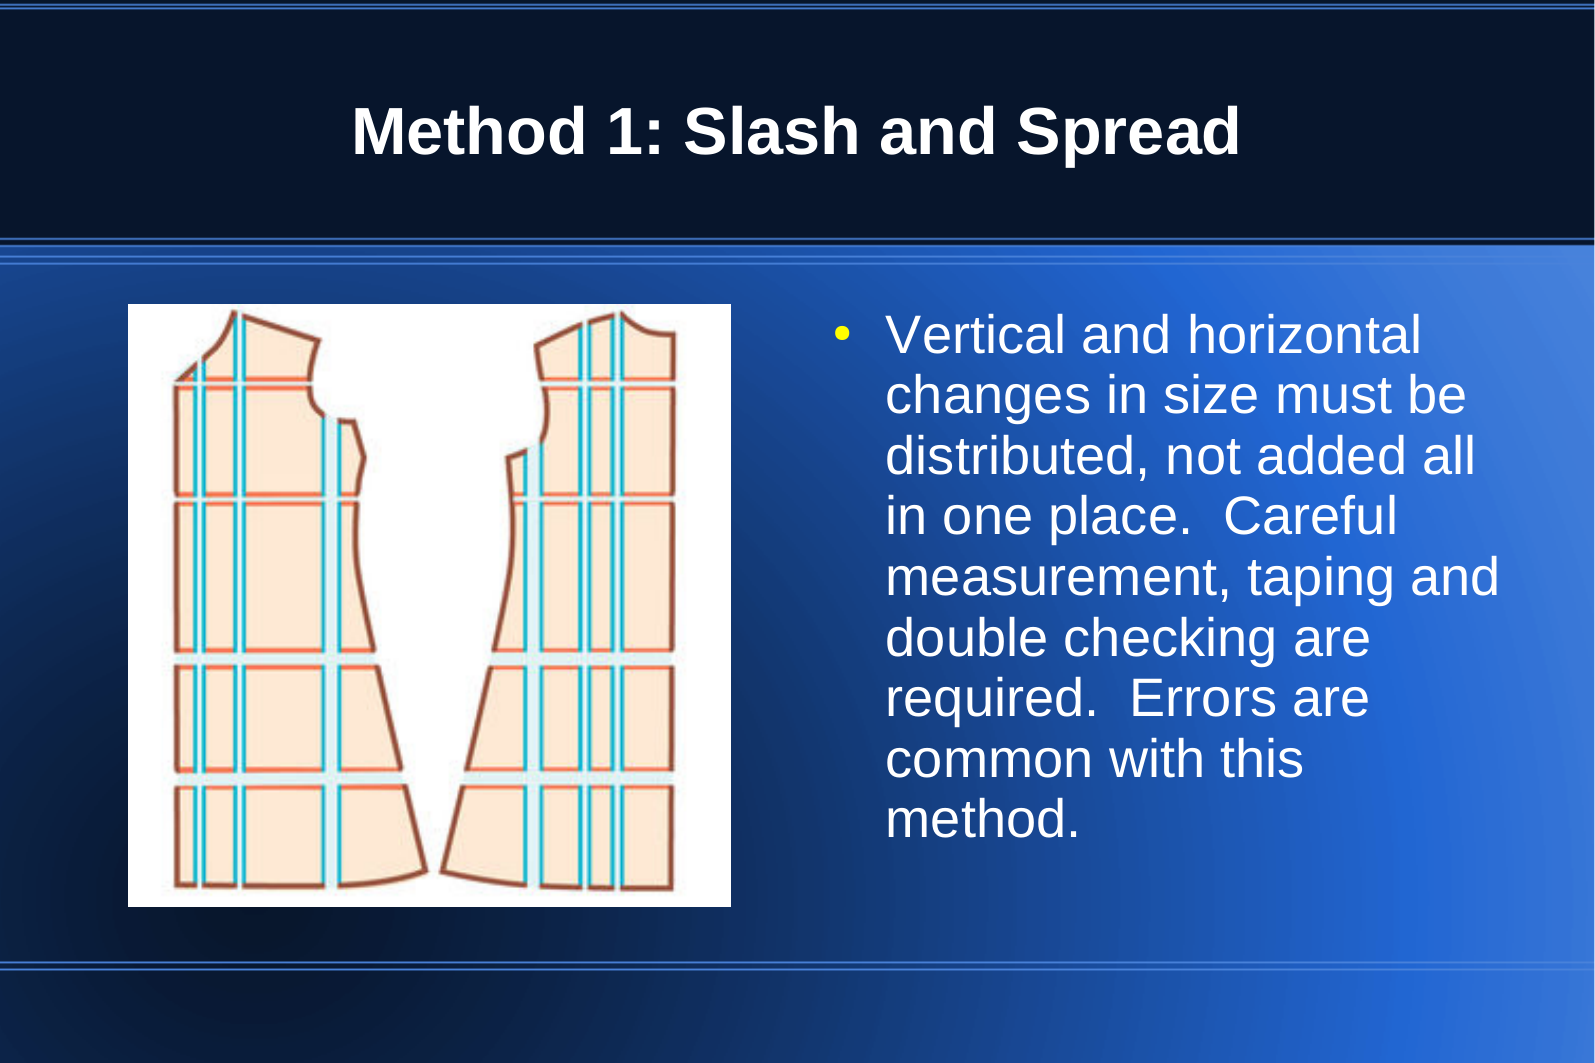

# Method 1: Slash and Spread
Vertical and horizontal changes in size must be distributed, not added all in one place. Careful measurement, taping and double checking are required. Errors are common with this method.